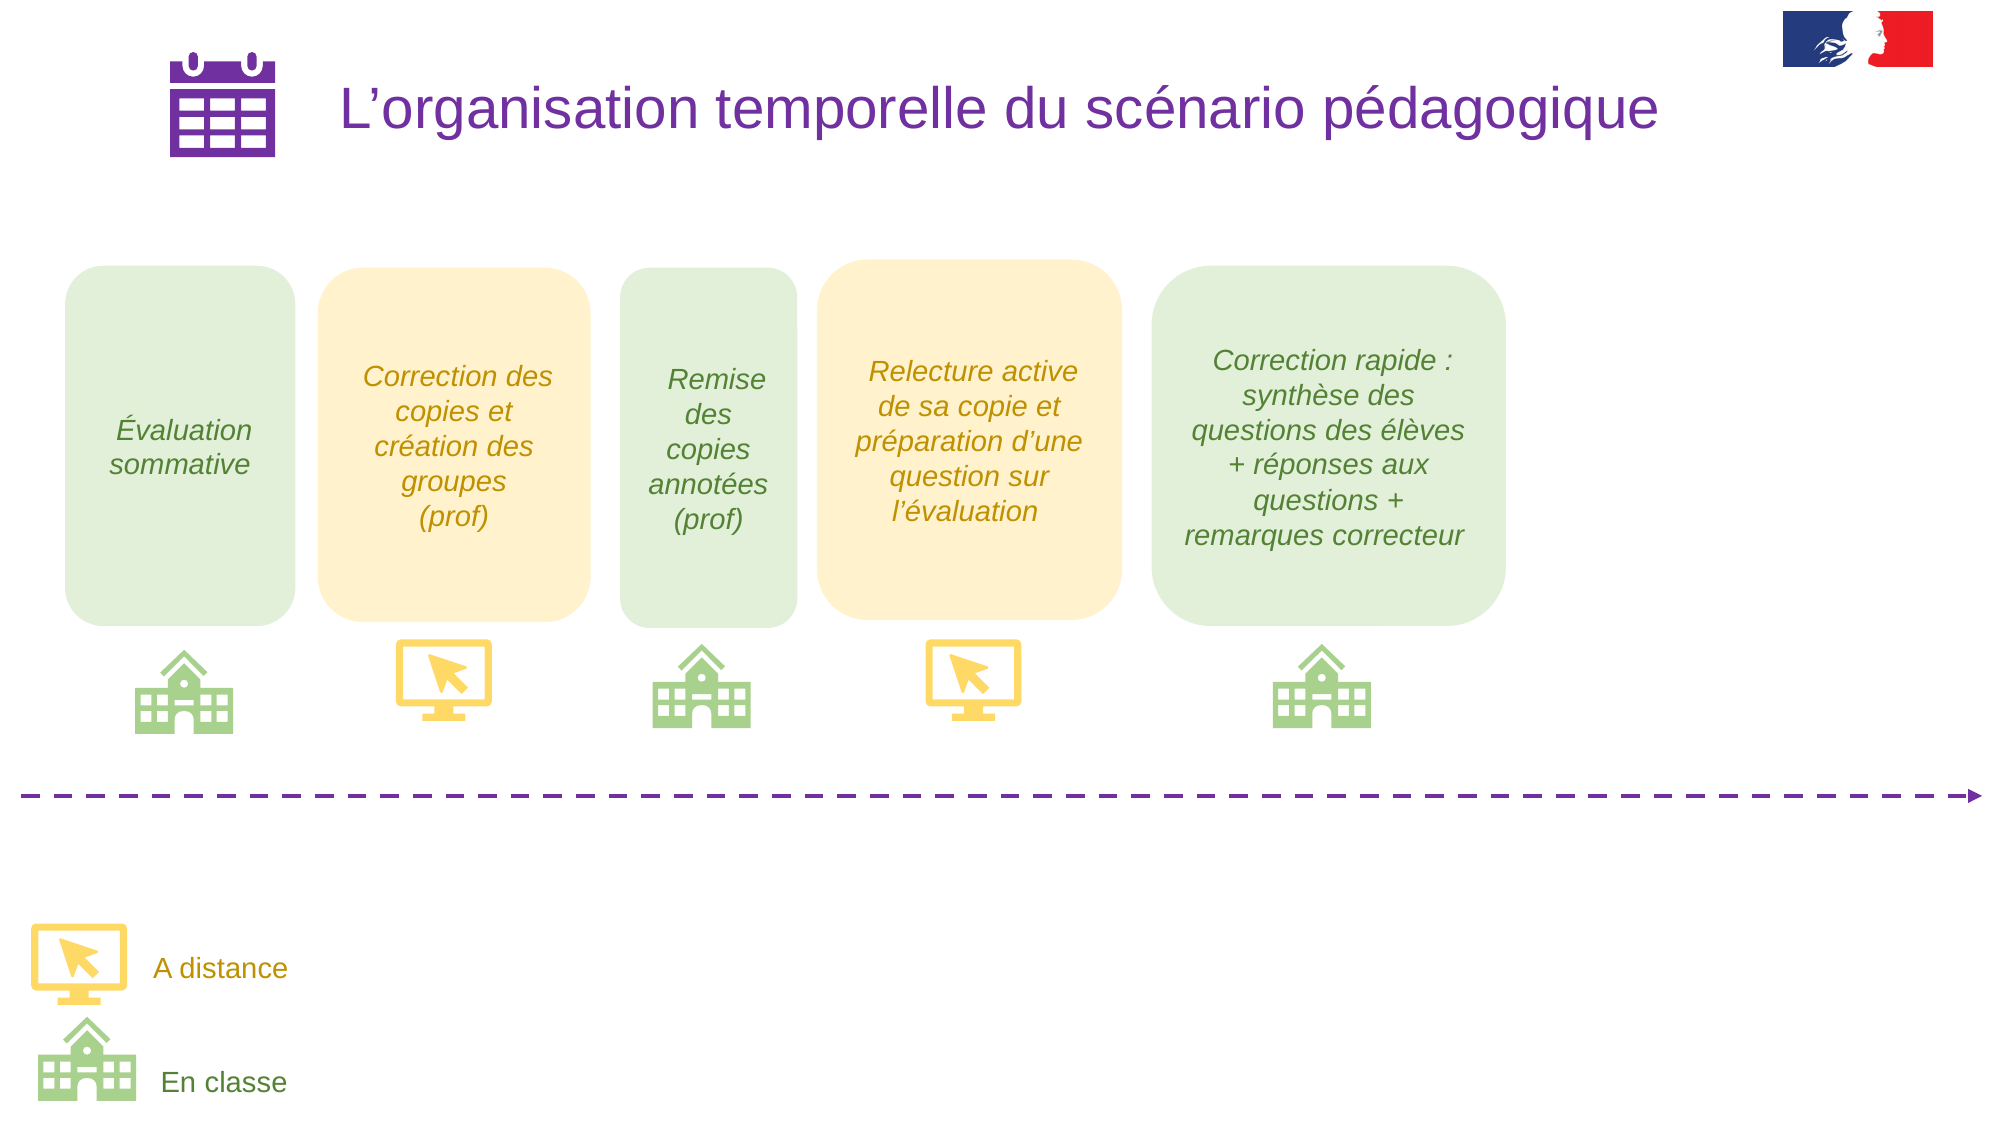

L’organisation temporelle du scénario pédagogique
 Relecture active de sa copie et préparation d’une question sur l’évaluation
 Évaluation sommative
 Correction rapide : synthèse des questions des élèves + réponses aux questions + remarques correcteur
 Correction des copies et création des groupes
(prof)
 Remise des copies annotées
(prof)
A distance
En classe